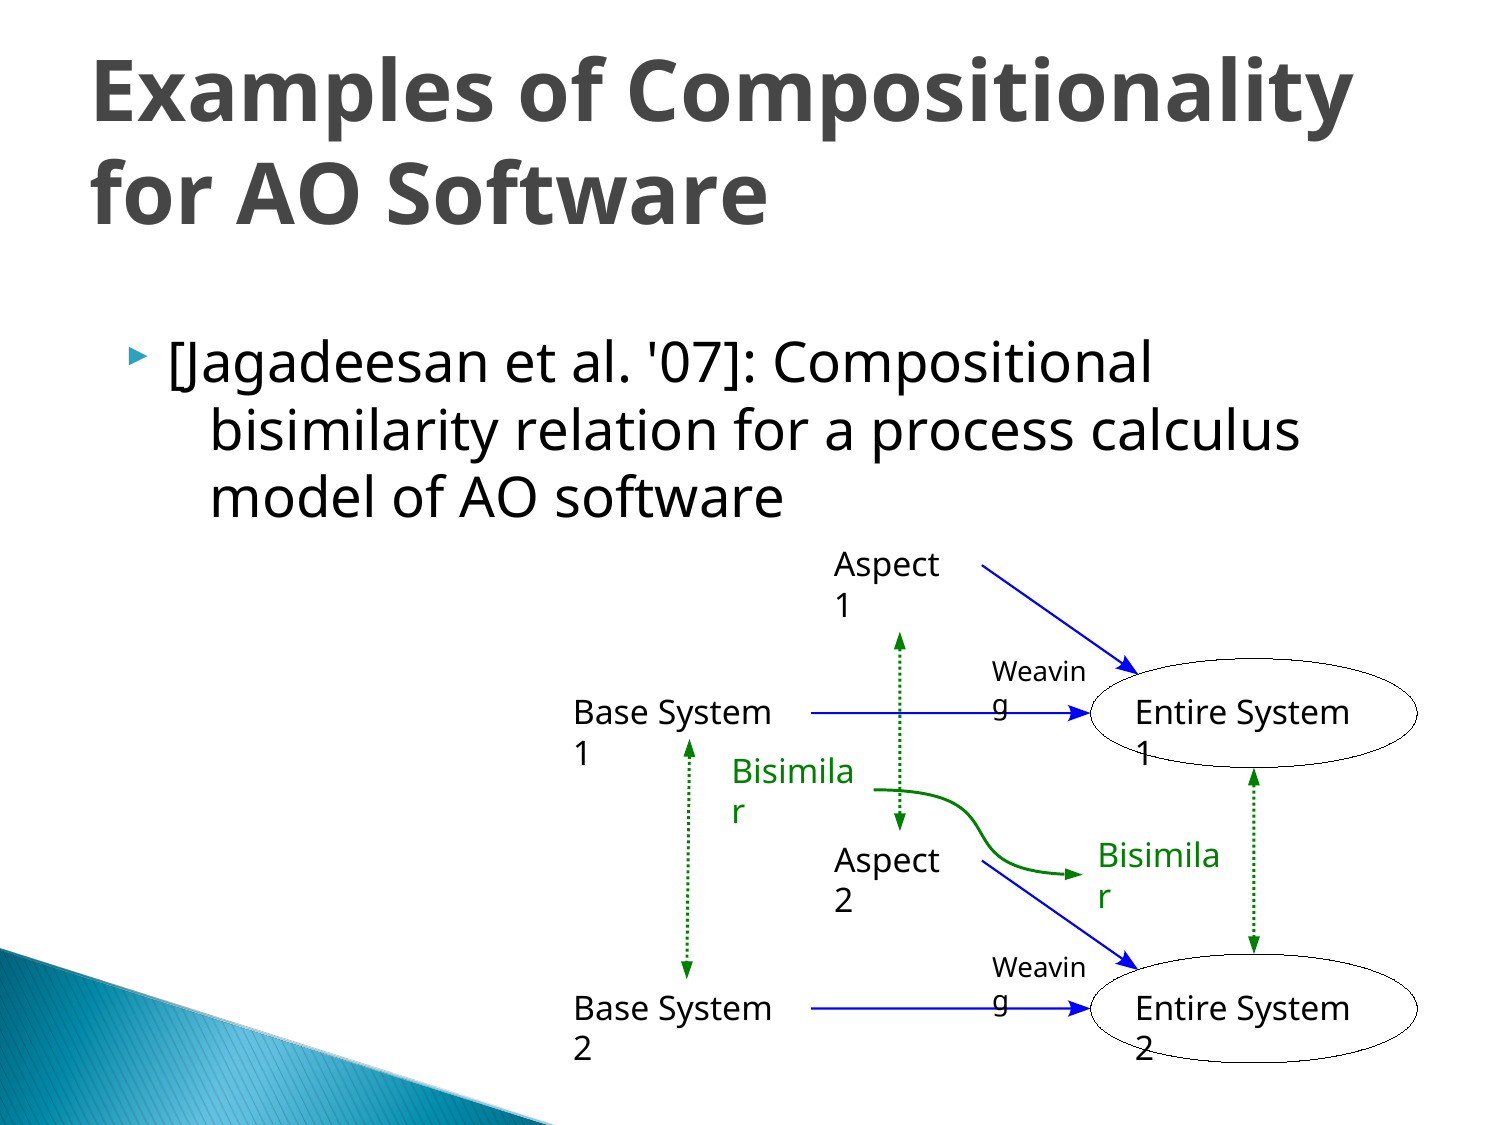

# Examples of Compositionality for AO Software
[Jagadeesan et al. '07]: Compositional bisimilarity relation for a process calculus model of AO software
Aspect 1
Weaving
Base System 1
Entire System 1
Bisimilar
Bisimilar
Aspect 2
Weaving
Base System 2
Entire System 2